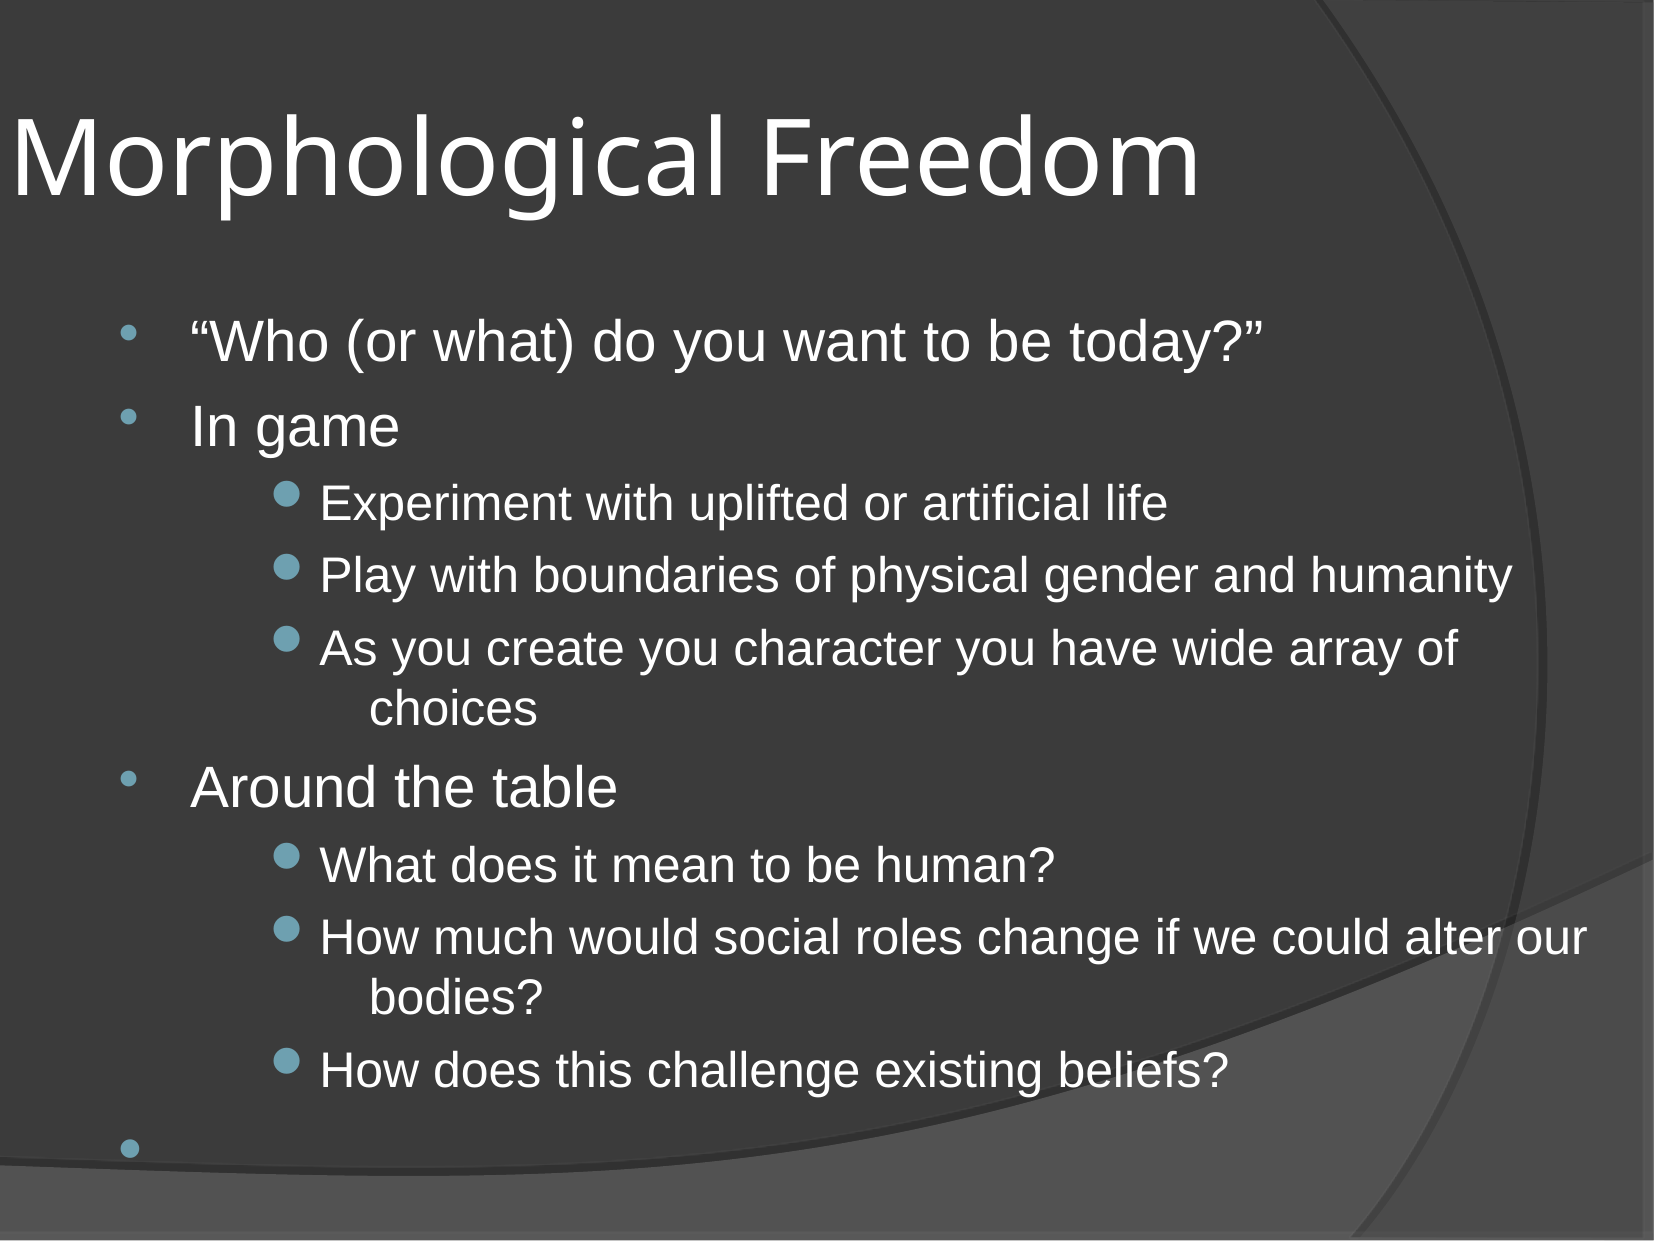

# Morphological Freedom
“Who (or what) do you want to be today?”
In game
Experiment with uplifted or artificial life
Play with boundaries of physical gender and humanity
As you create you character you have wide array of choices
Around the table
What does it mean to be human?
How much would social roles change if we could alter our bodies?
How does this challenge existing beliefs?